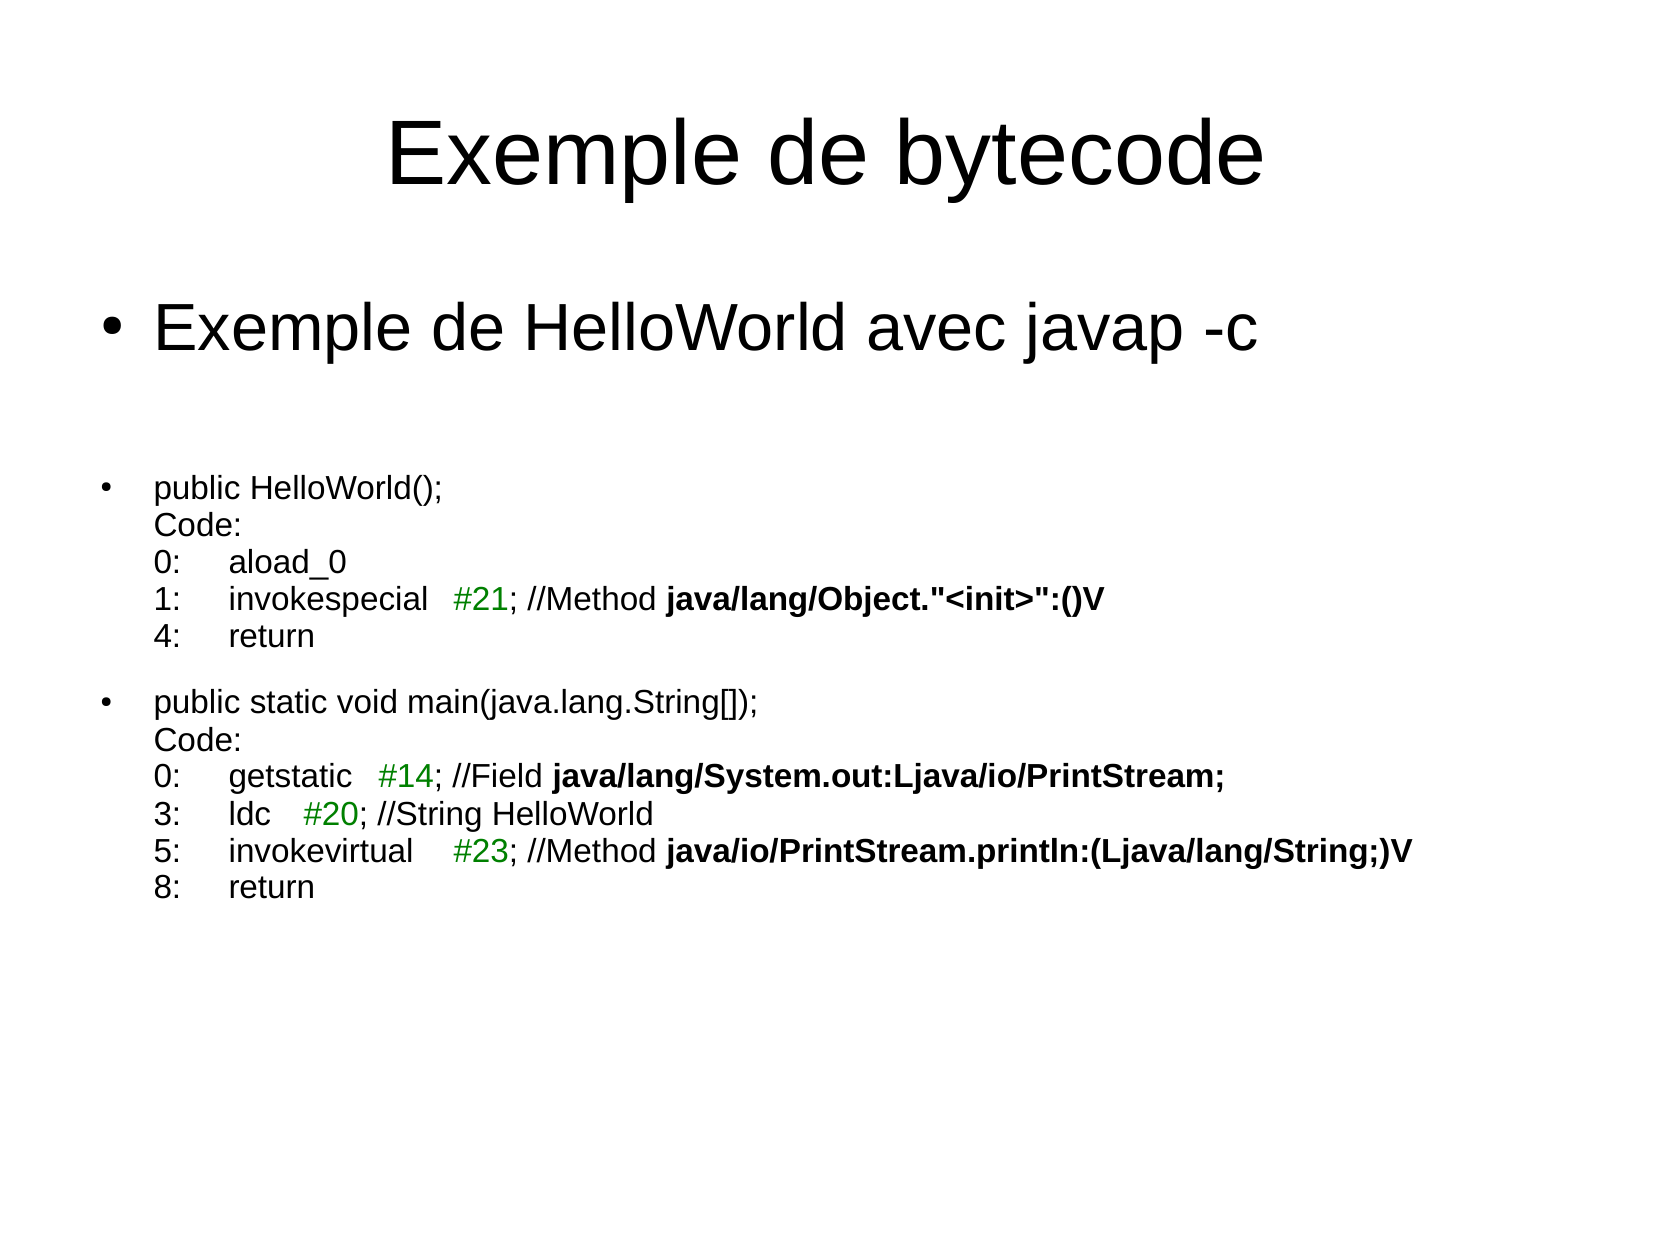

# Exemple de bytecode
Exemple de HelloWorld avec javap -c
public HelloWorld();
Code:
0:	aload_0
1:	invokespecial	#21; //Method java/lang/Object."<init>":()V
4:	return
public static void main(java.lang.String[]);
Code:
0:	getstatic	#14; //Field java/lang/System.out:Ljava/io/PrintStream;
3:	ldc	#20; //String HelloWorld
5:	invokevirtual	#23; //Method java/io/PrintStream.println:(Ljava/lang/String;)V
8:	return